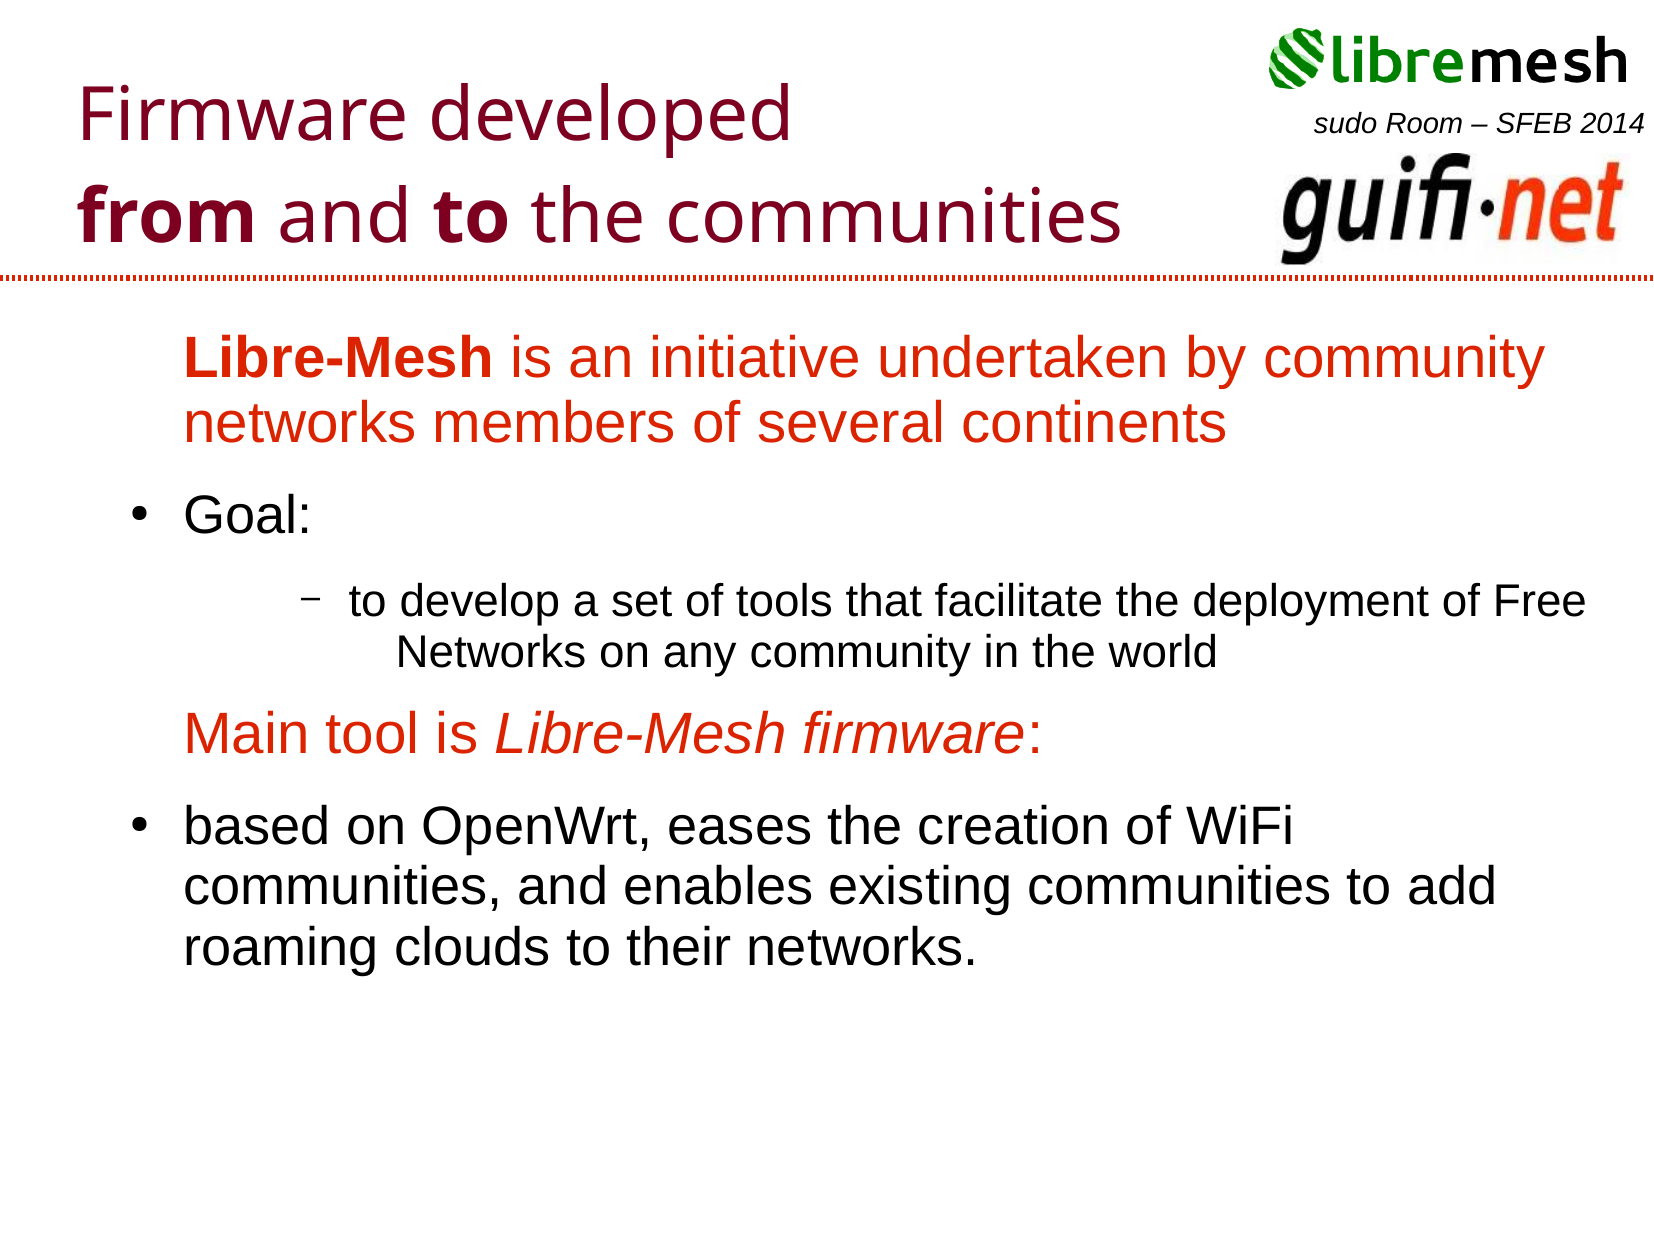

# Firmware developed from and to the communities
sudo Room – SFEB 2014
Libre-Mesh is an initiative undertaken by community networks members of several continents
Goal:
to develop a set of tools that facilitate the deployment of Free Networks on any community in the world
Main tool is Libre-Mesh firmware:
based on OpenWrt, eases the creation of WiFi communities, and enables existing communities to add roaming clouds to their networks.